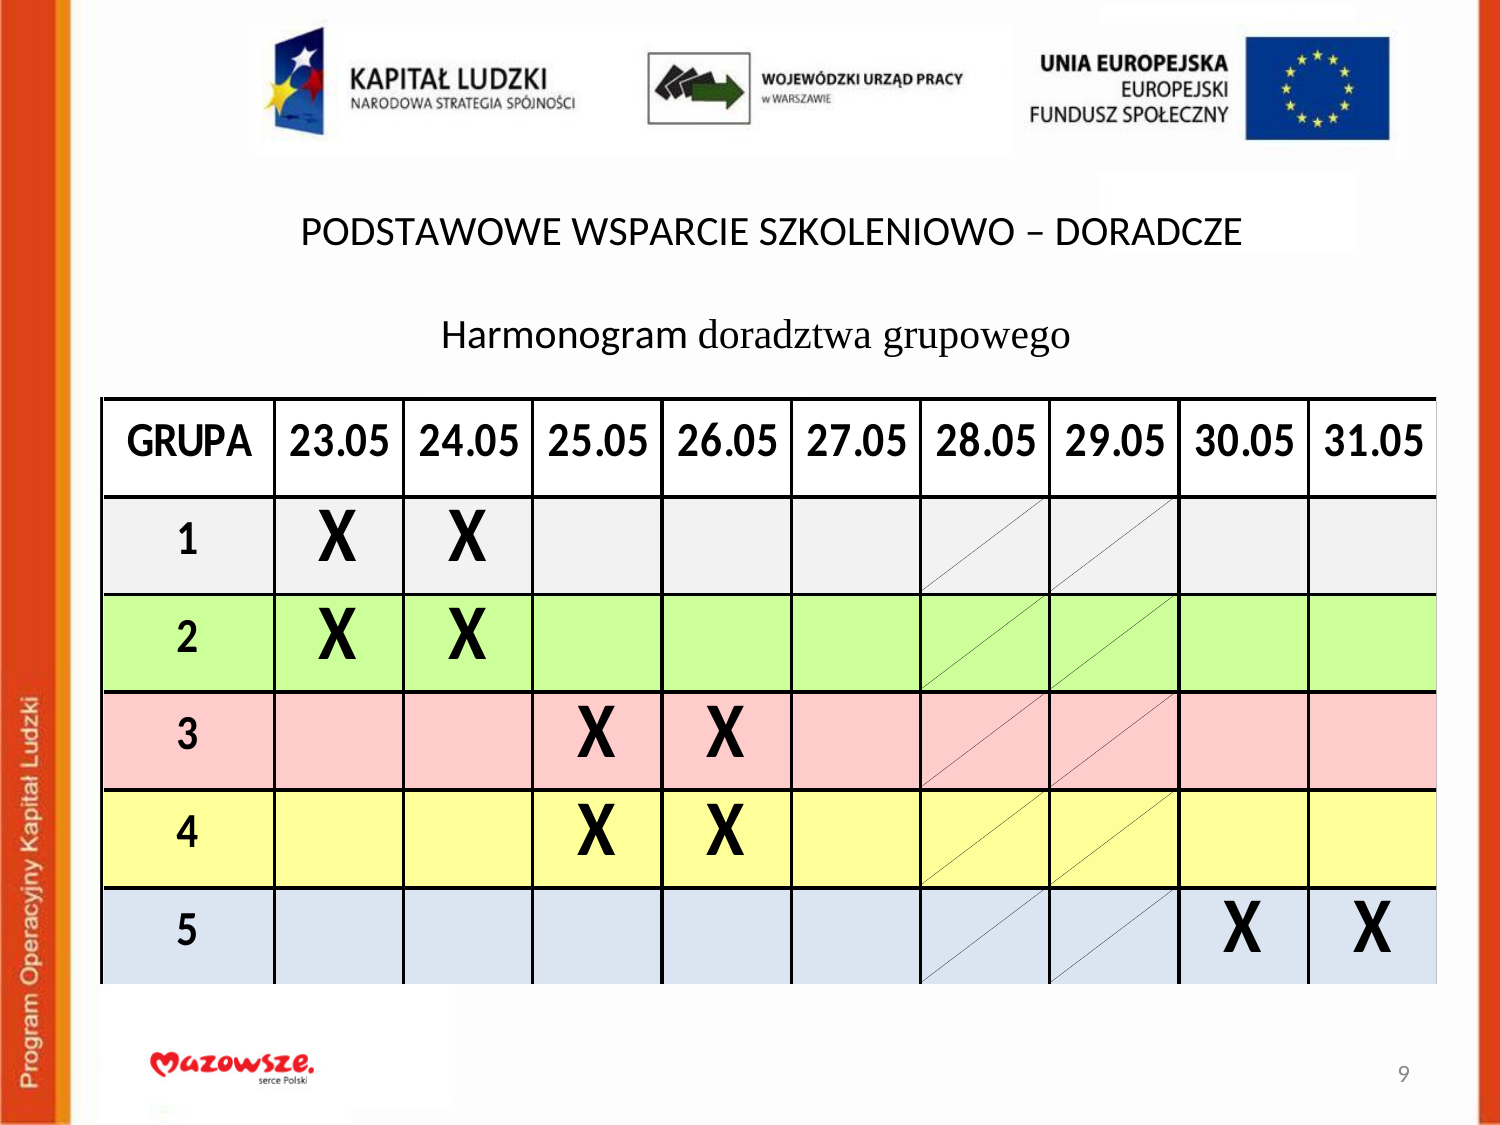

PODSTAWOWE WSPARCIE SZKOLENIOWO – DORADCZE
# Harmonogram doradztwa grupowego